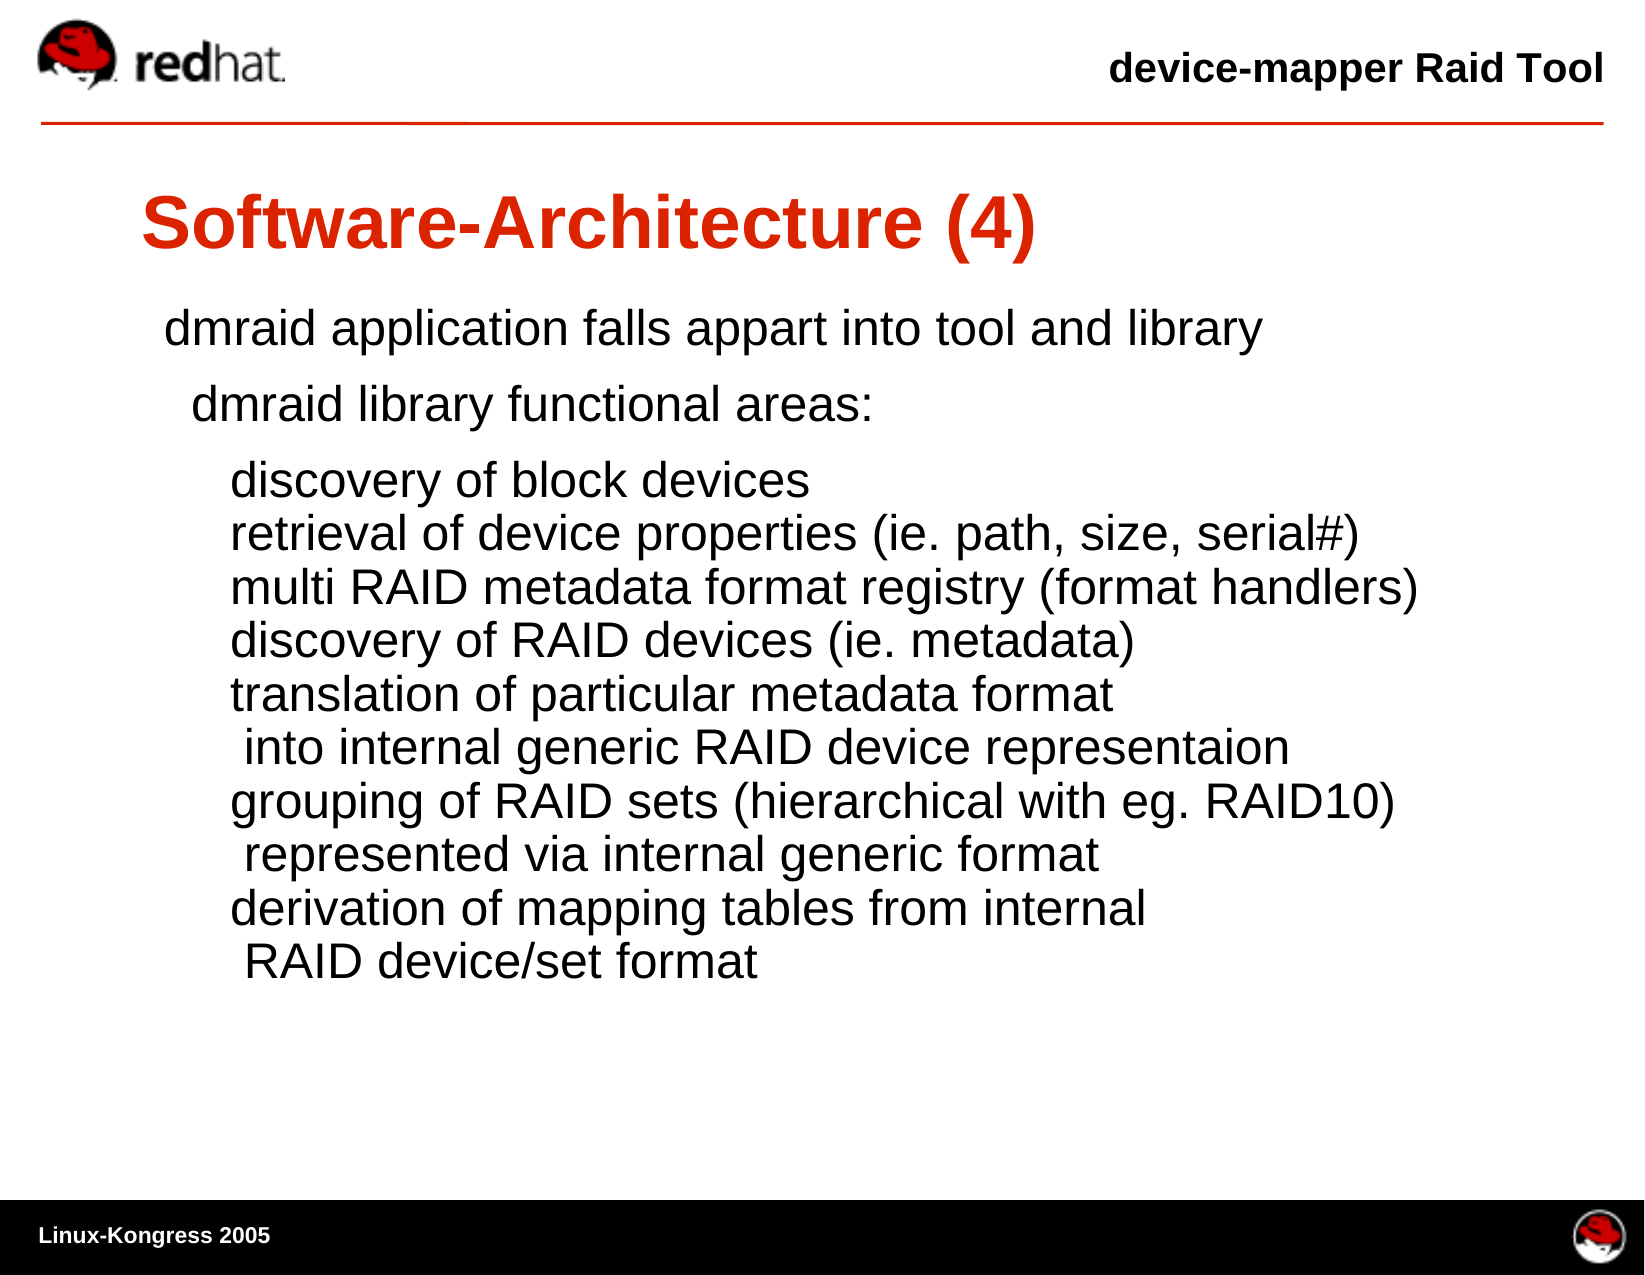

device-mapper Raid Tool
Software-Architecture (4)
 dmraid application falls appart into tool and library
 dmraid library functional areas:
 discovery of block devices
 retrieval of device properties (ie. path, size, serial#)
 multi RAID metadata format registry (format handlers)
 discovery of RAID devices (ie. metadata)
 translation of particular metadata format
 into internal generic RAID device representaion
 grouping of RAID sets (hierarchical with eg. RAID10)
 represented via internal generic format
 derivation of mapping tables from internal
 RAID device/set format
Linux-Kongress 2005